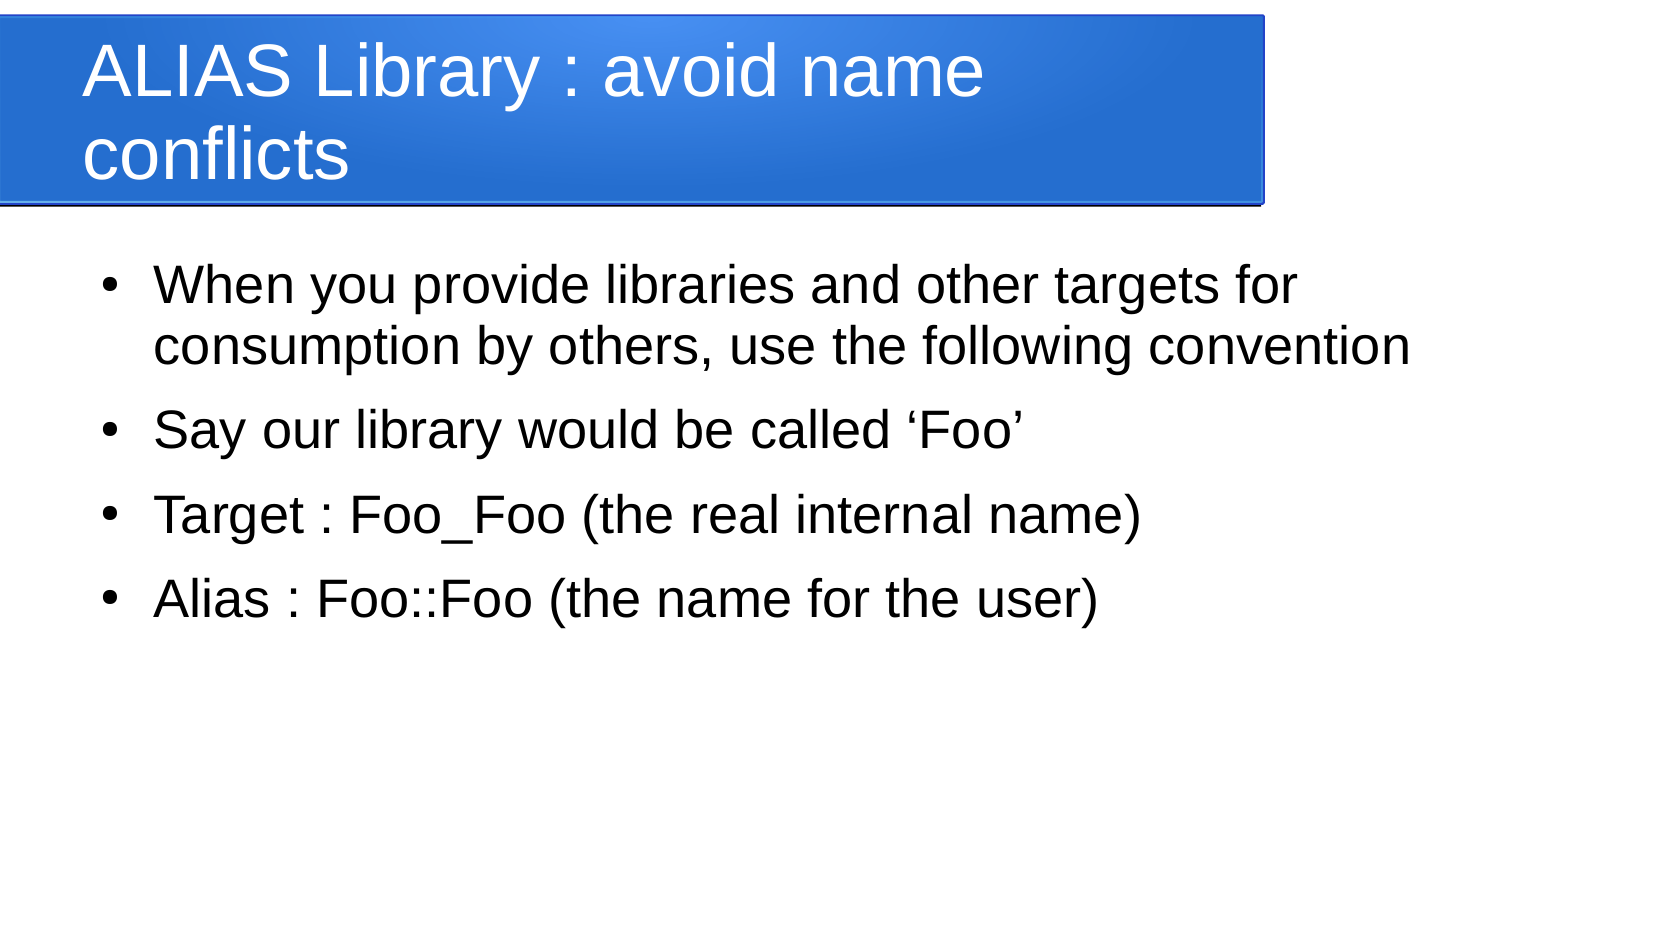

# ALIAS Library : avoid name conflicts
When you provide libraries and other targets for consumption by others, use the following convention
Say our library would be called ‘Foo’
Target : Foo_Foo (the real internal name)
Alias : Foo::Foo (the name for the user)